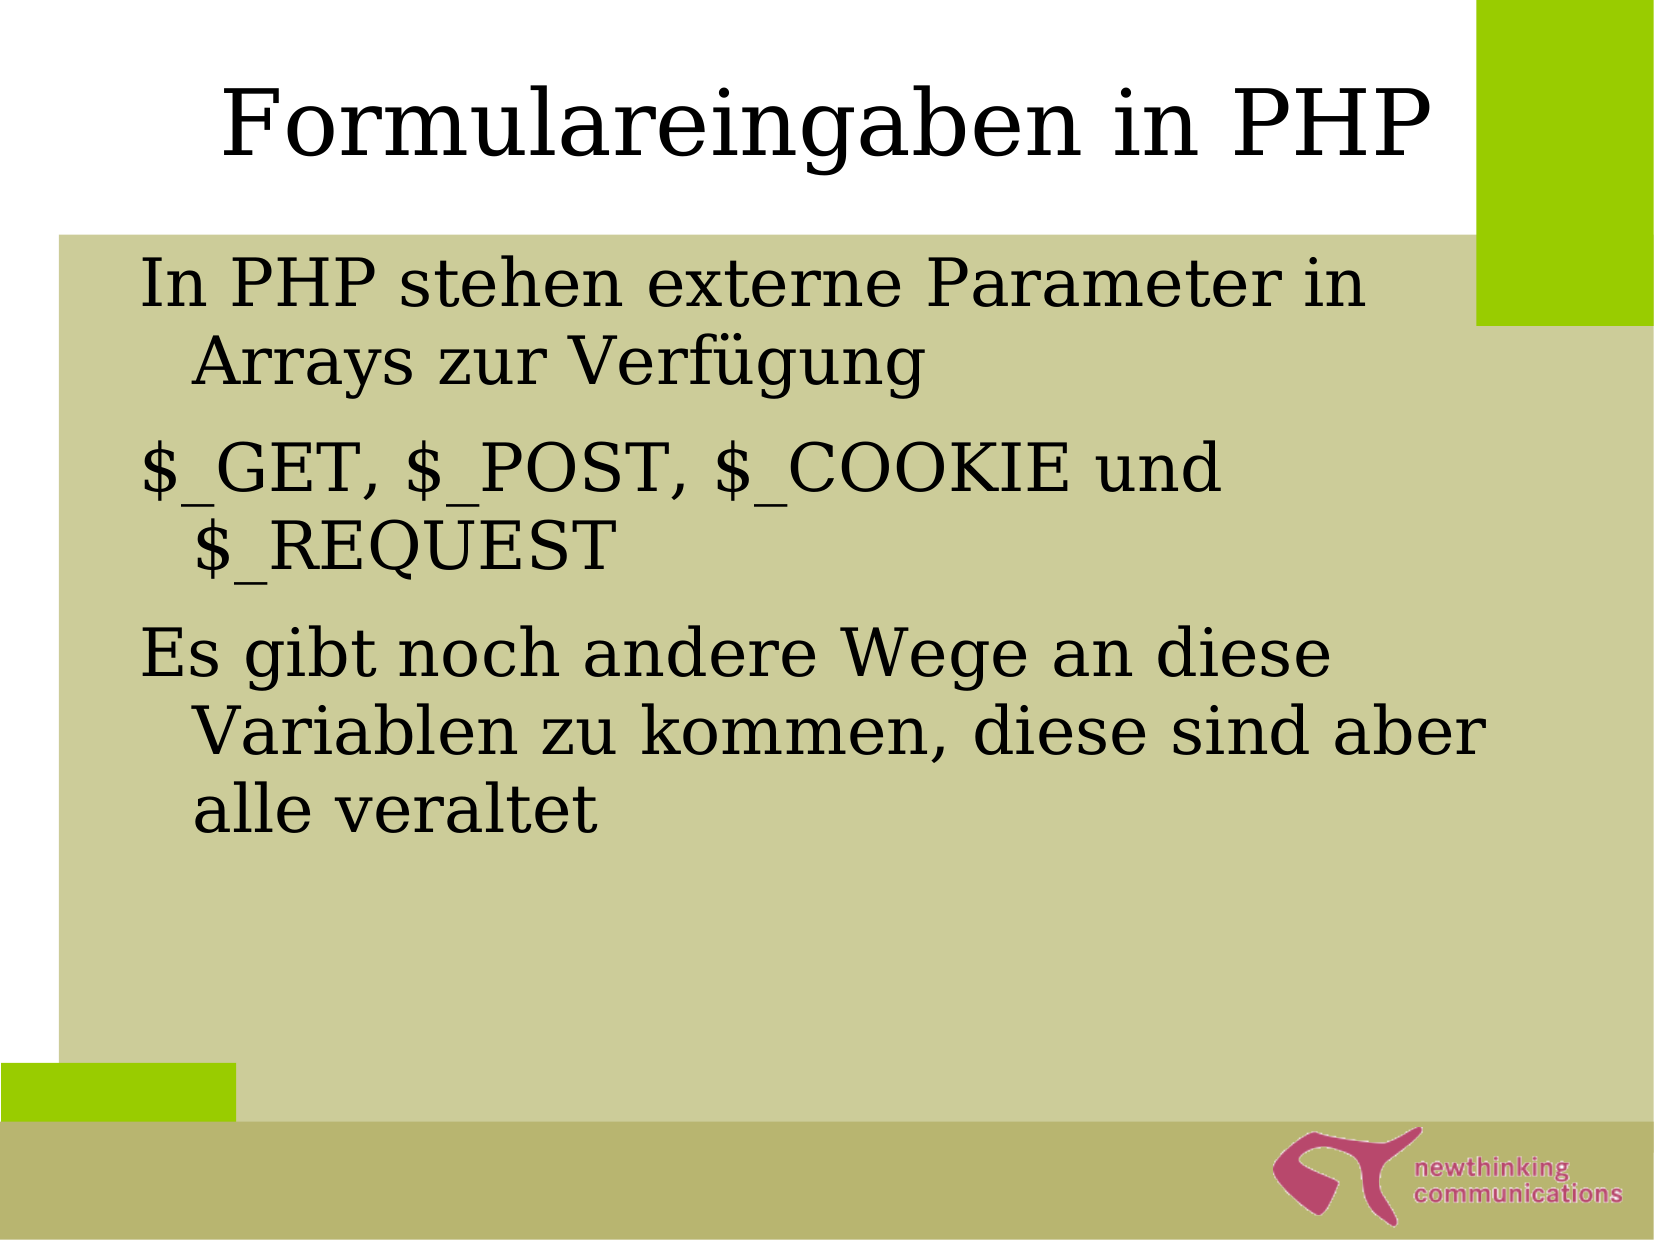

# Formulareingaben in PHP
In PHP stehen externe Parameter in Arrays zur Verfügung
$_GET, $_POST, $_COOKIE und $_REQUEST
Es gibt noch andere Wege an diese Variablen zu kommen, diese sind aber alle veraltet